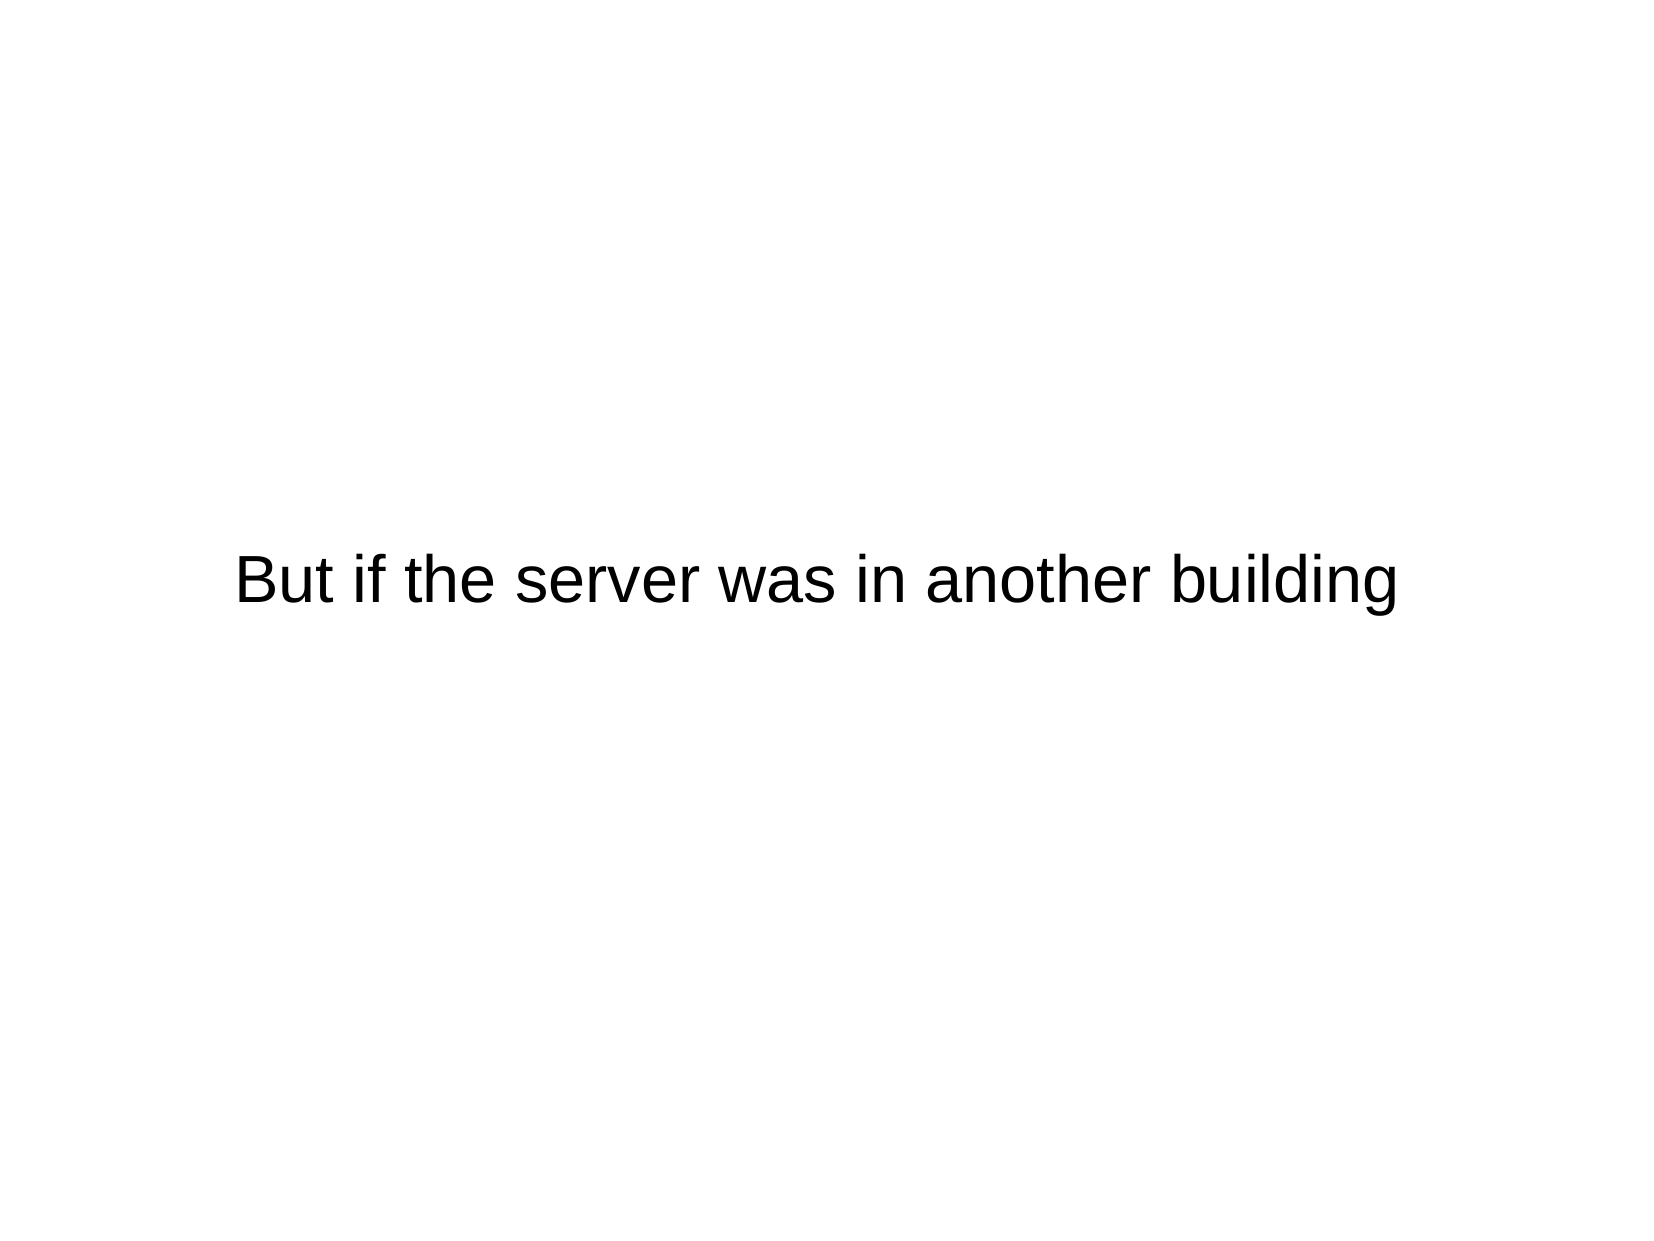

# But if the server was in another building